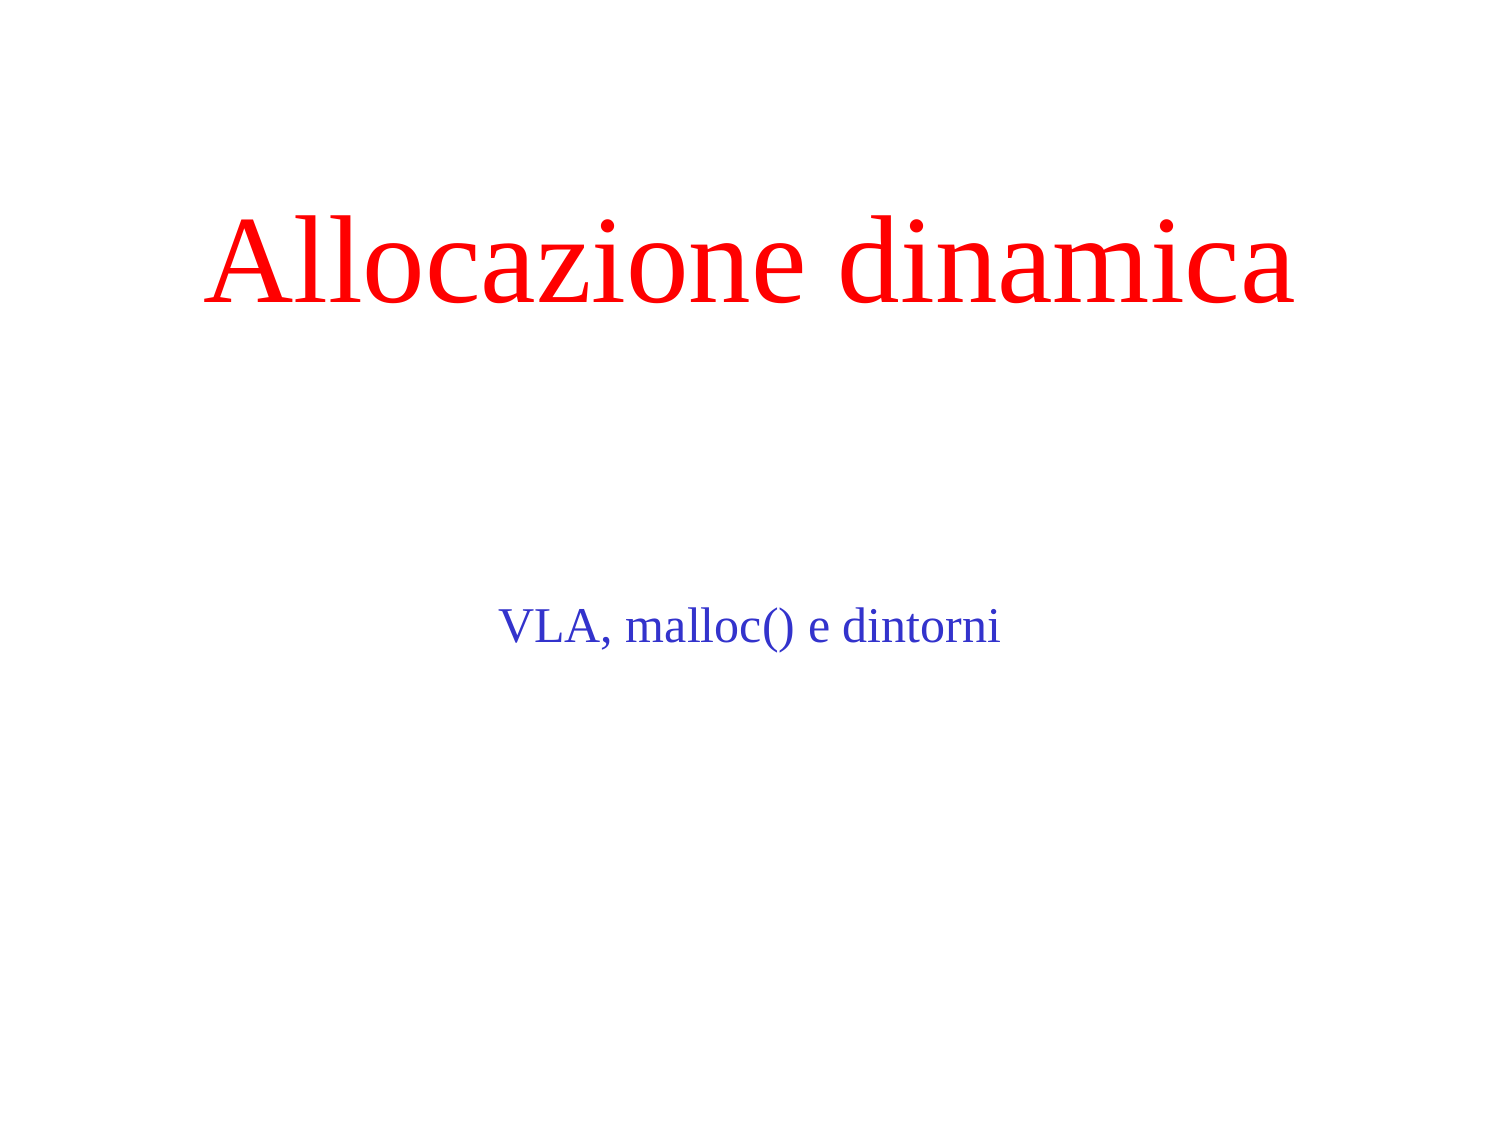

# Allocazione dinamica
VLA, malloc() e dintorni